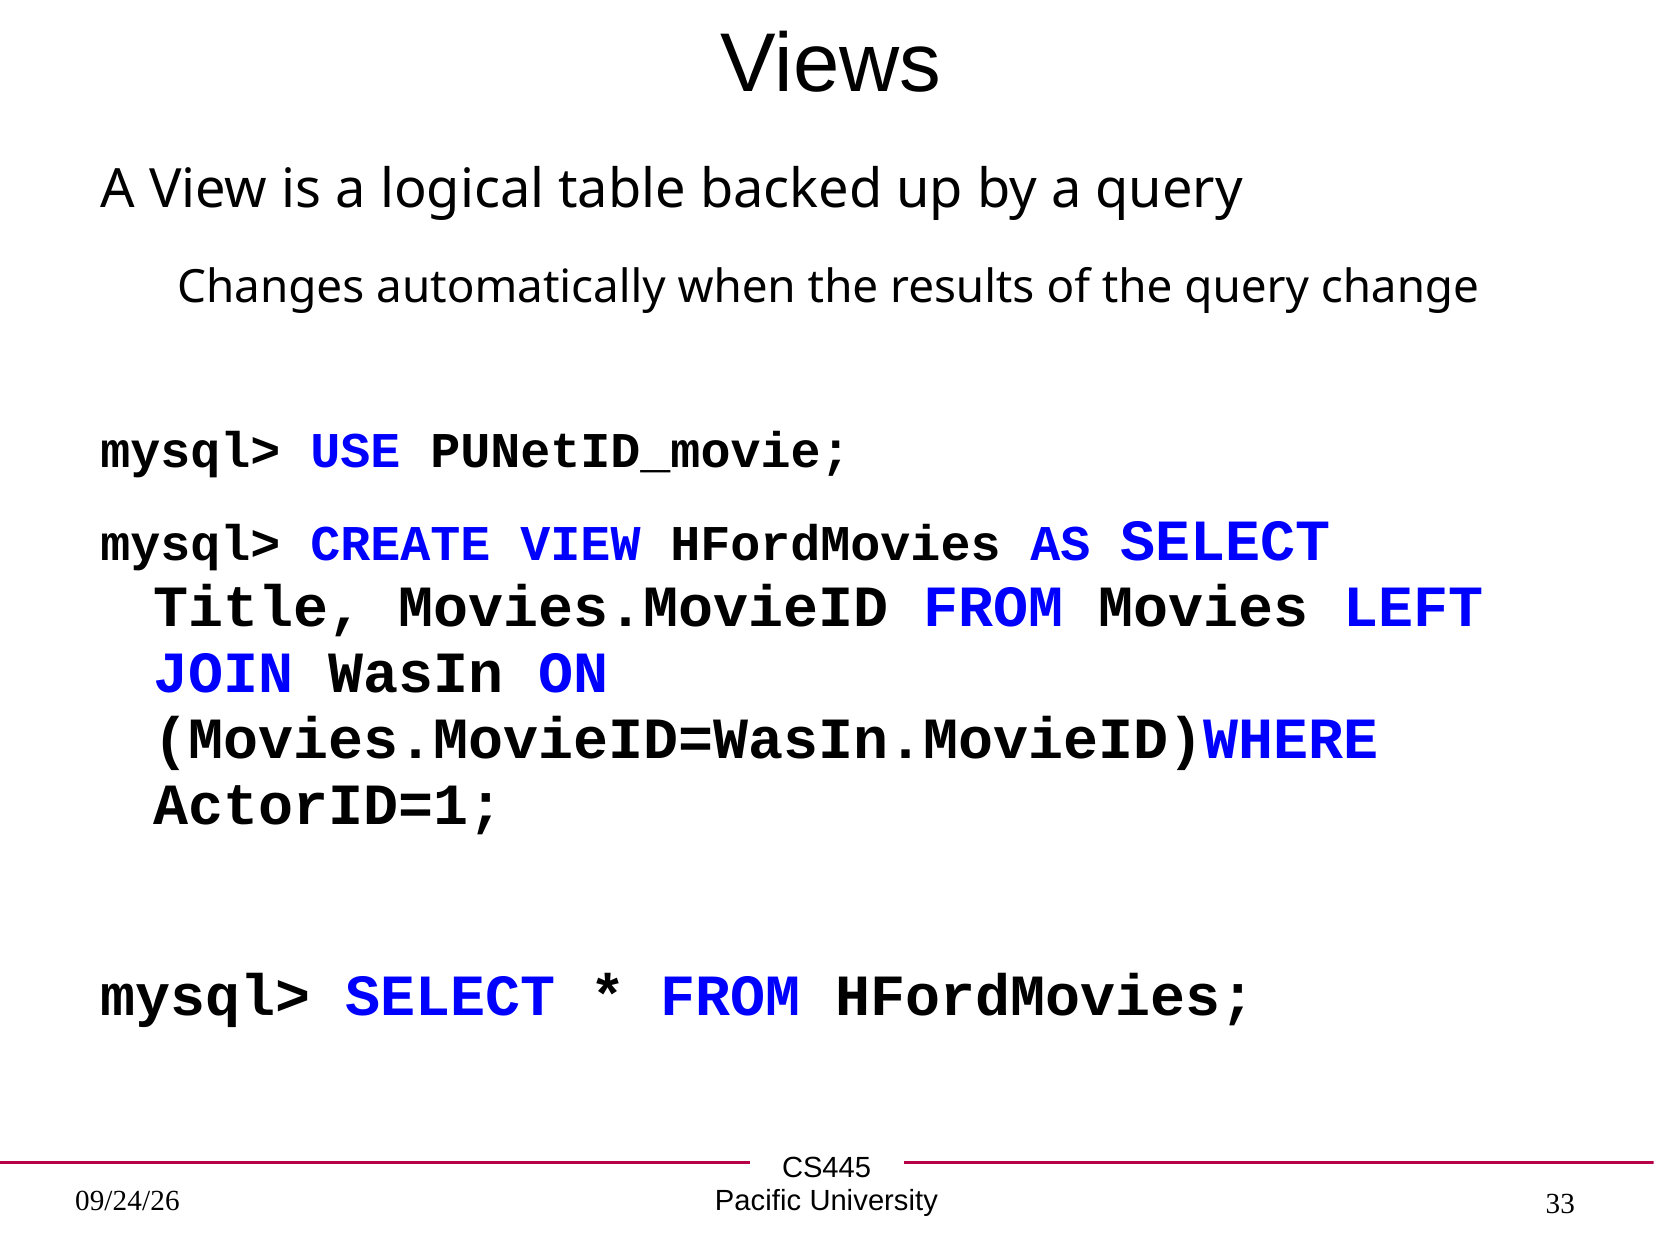

# Views
A View is a logical table backed up by a query
Changes automatically when the results of the query change
mysql> USE PUNetID_movie;
mysql> CREATE VIEW HFordMovies AS SELECT Title, Movies.MovieID FROM Movies LEFT JOIN WasIn ON 			(Movies.MovieID=WasIn.MovieID)WHERE ActorID=1;
mysql> SELECT * FROM HFordMovies;